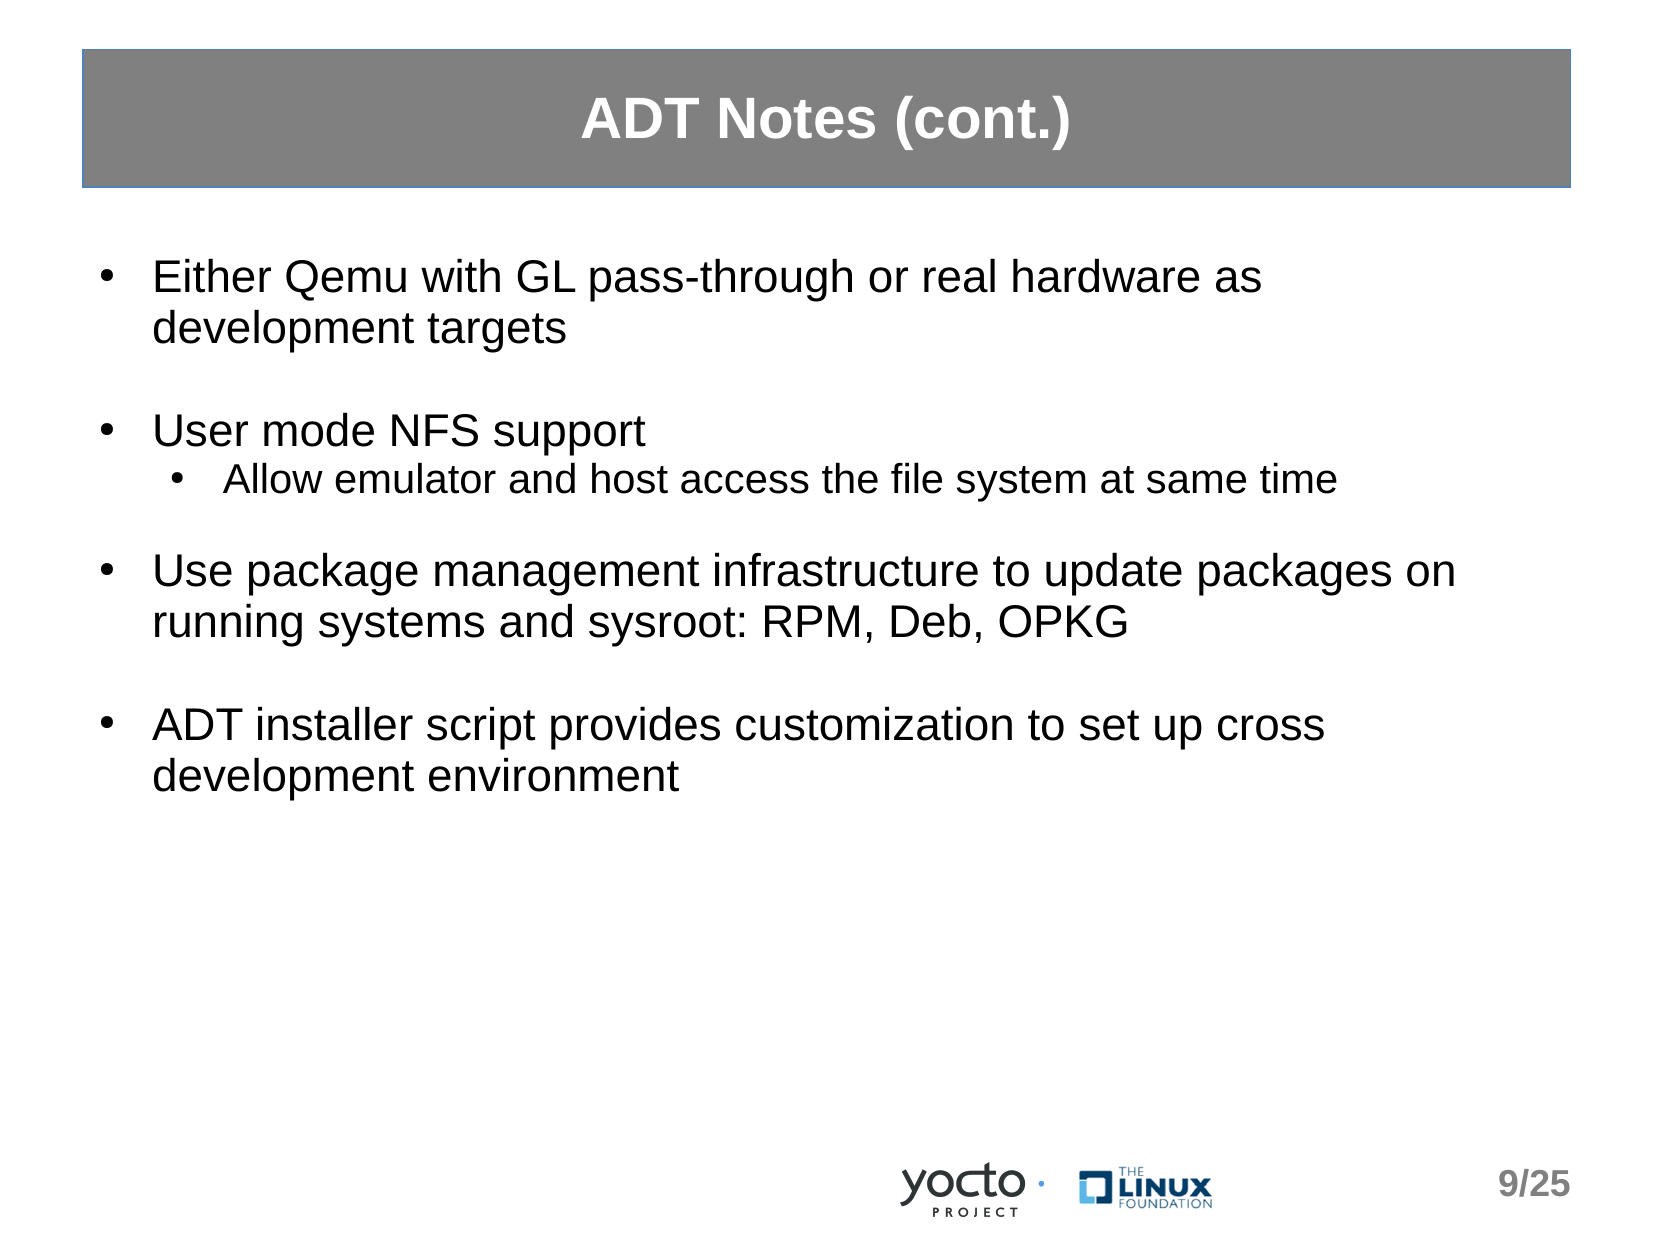

# ADT Notes (cont.)
Either Qemu with GL pass-through or real hardware as development targets
User mode NFS support
Allow emulator and host access the file system at same time
Use package management infrastructure to update packages on running systems and sysroot: RPM, Deb, OPKG
ADT installer script provides customization to set up cross development environment
9